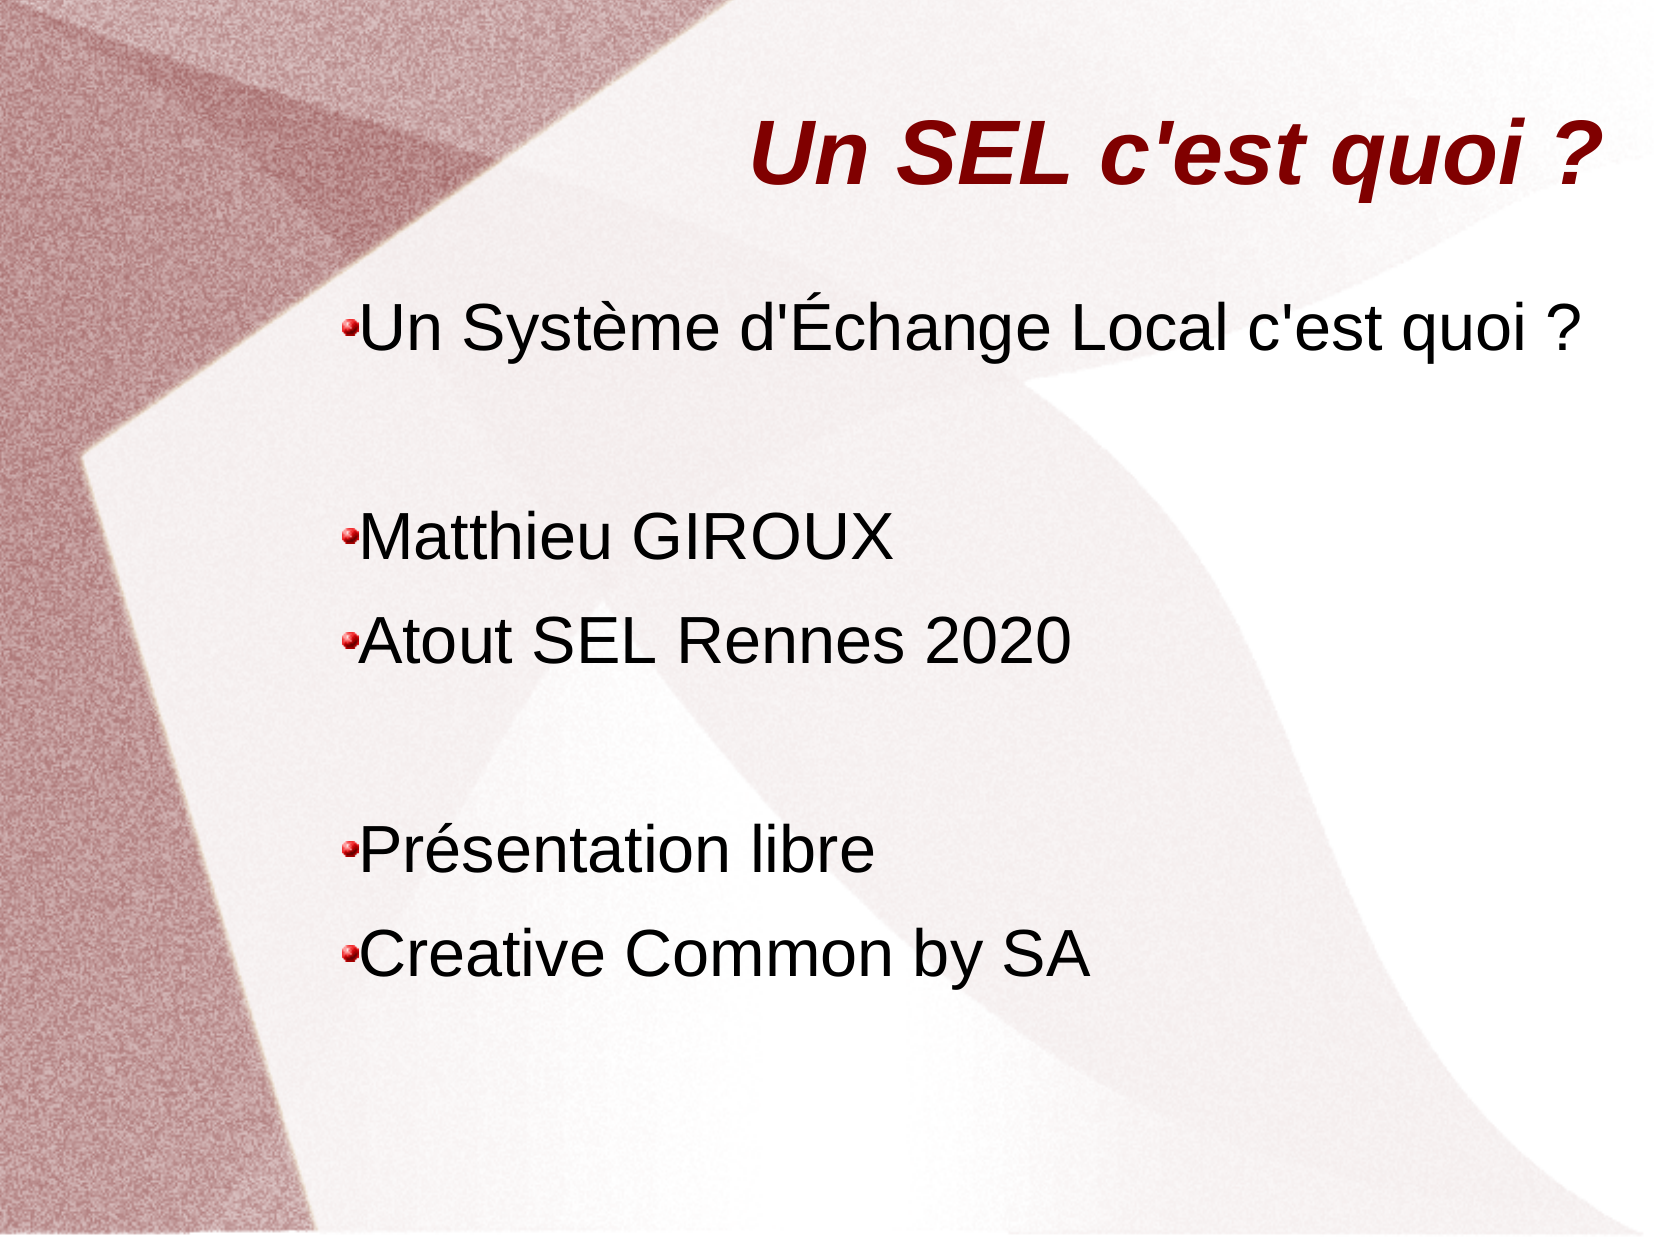

# Un SEL c'est quoi ?
Un Système d'Échange Local c'est quoi ?
Matthieu GIROUX
Atout SEL Rennes 2020
Présentation libre
Creative Common by SA